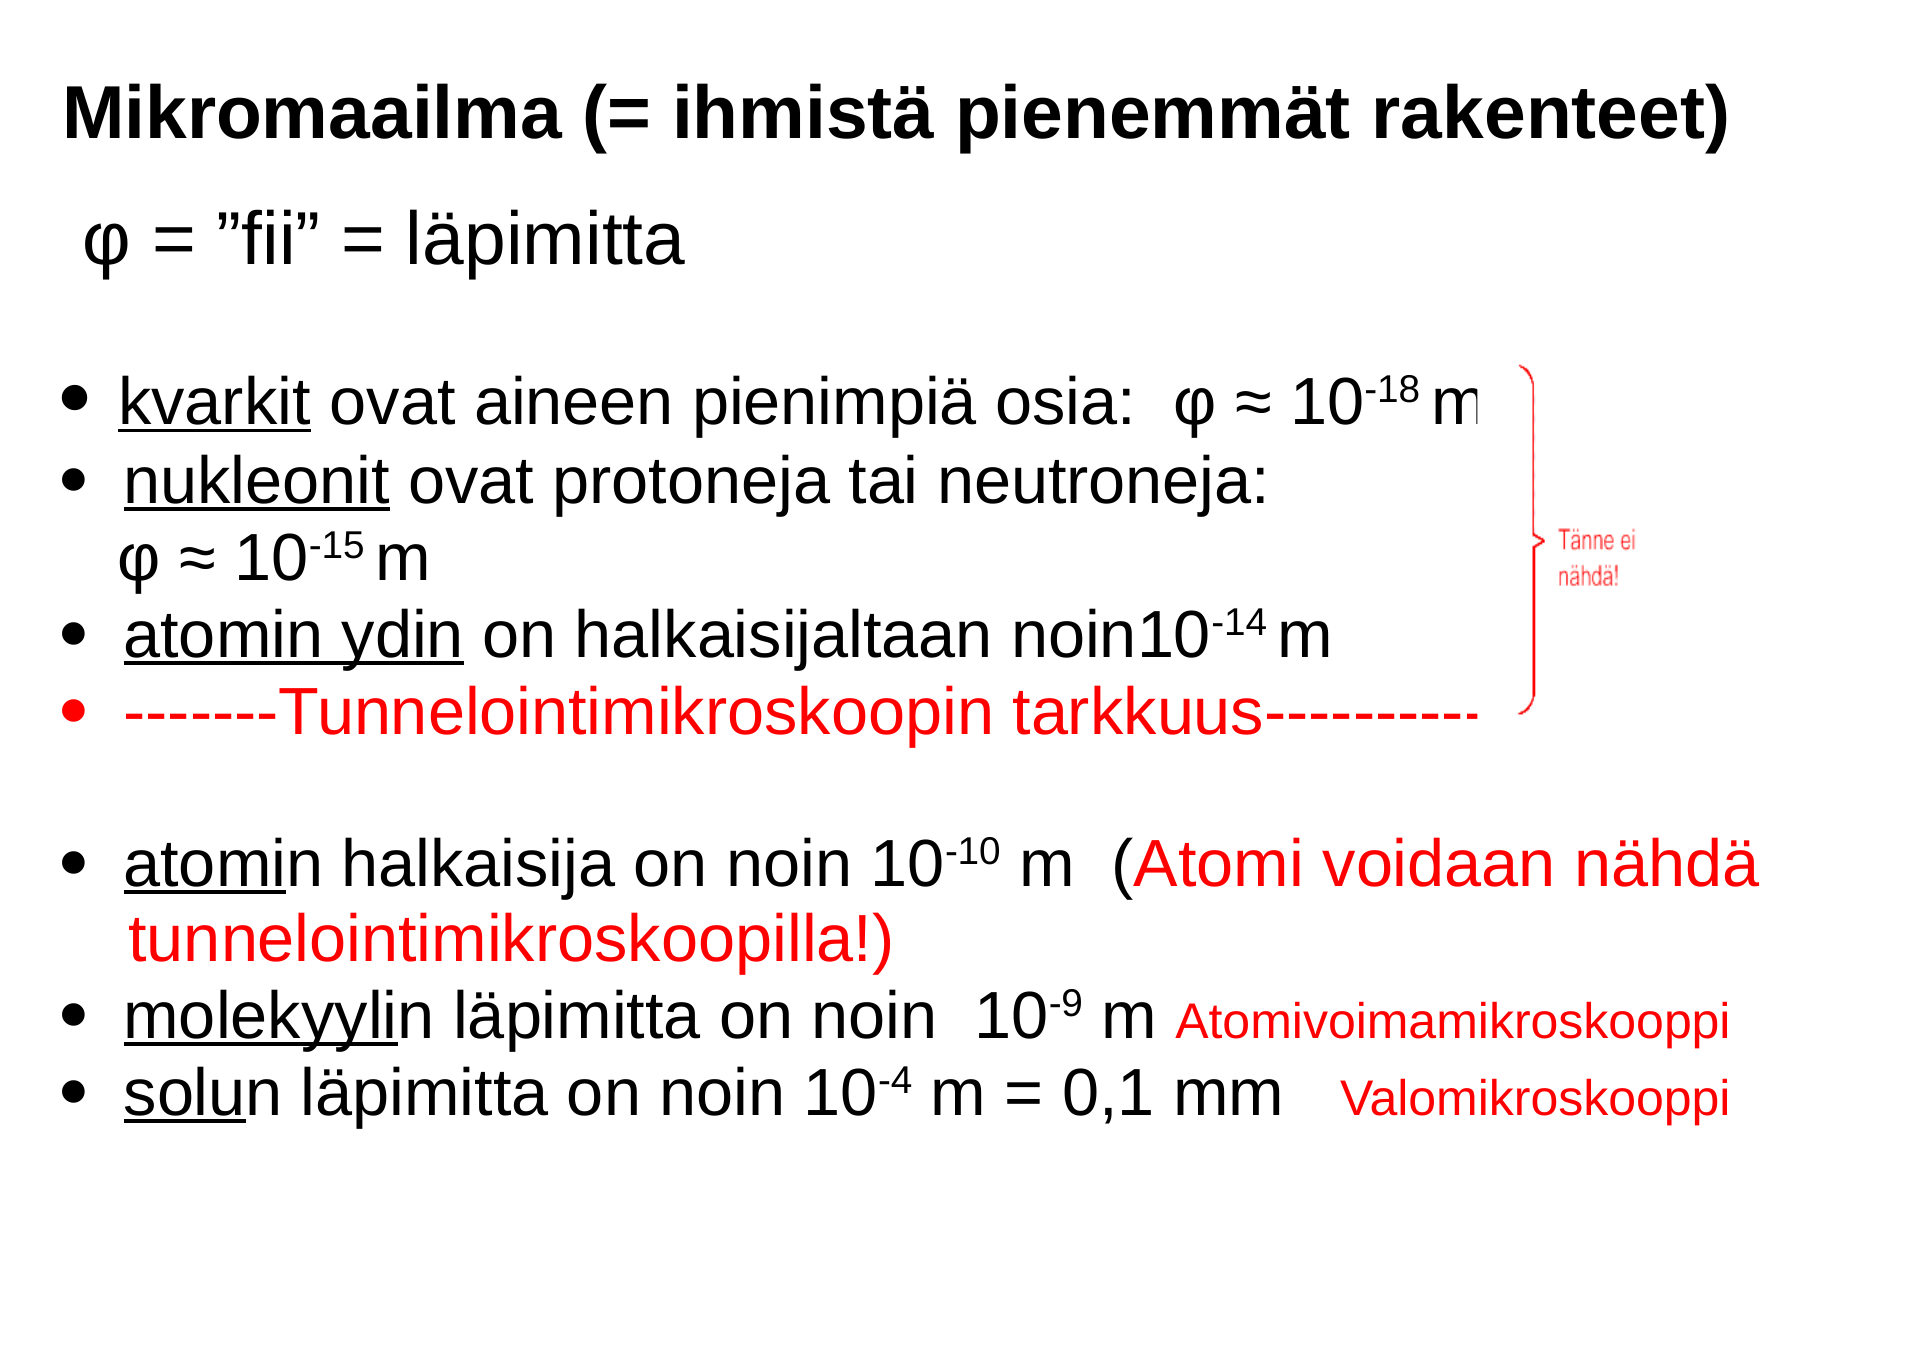

Mikromaailma (= ihmistä pienemmät rakenteet)
 φ = ”fii” = läpimitta
 kvarkit ovat aineen pienimpiä osia: φ ≈ 10-18 m
 nukleonit ovat protoneja tai neutroneja:
 φ ≈ 10-15 m
 atomin ydin on halkaisijaltaan noin10-14 m
 -------Tunnelointimikroskoopin tarkkuus----------------
 atomin halkaisija on noin 10-10 m (Atomi voidaan nähdä tunnelointimikroskoopilla!)
 molekyylin läpimitta on noin 10-9 m Atomivoimamikroskooppi
 solun läpimitta on noin 10-4 m = 0,1 mm Valomikroskooppi